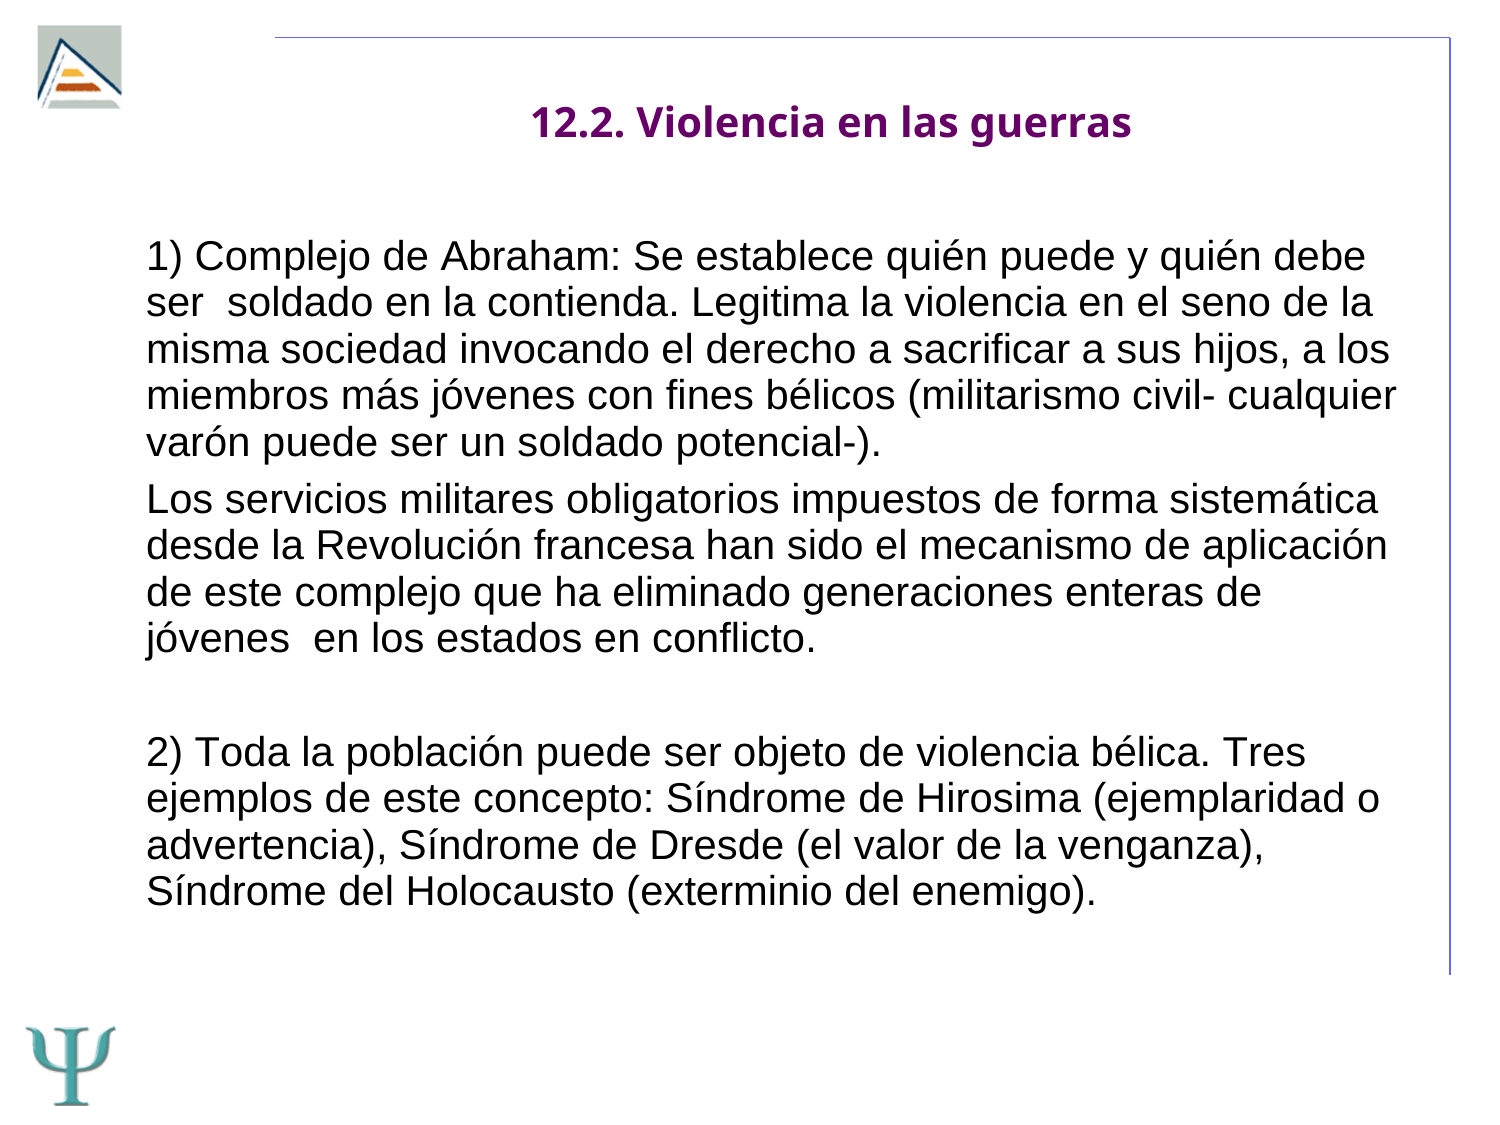

# 12.2. Violencia en las guerras
	1) Complejo de Abraham: Se establece quién puede y quién debe ser soldado en la contienda. Legitima la violencia en el seno de la misma sociedad invocando el derecho a sacrificar a sus hijos, a los miembros más jóvenes con fines bélicos (militarismo civil- cualquier varón puede ser un soldado potencial-).
	Los servicios militares obligatorios impuestos de forma sistemática desde la Revolución francesa han sido el mecanismo de aplicación de este complejo que ha eliminado generaciones enteras de jóvenes en los estados en conflicto.
 	2) Toda la población puede ser objeto de violencia bélica. Tres ejemplos de este concepto: Síndrome de Hirosima (ejemplaridad o advertencia), Síndrome de Dresde (el valor de la venganza), Síndrome del Holocausto (exterminio del enemigo).